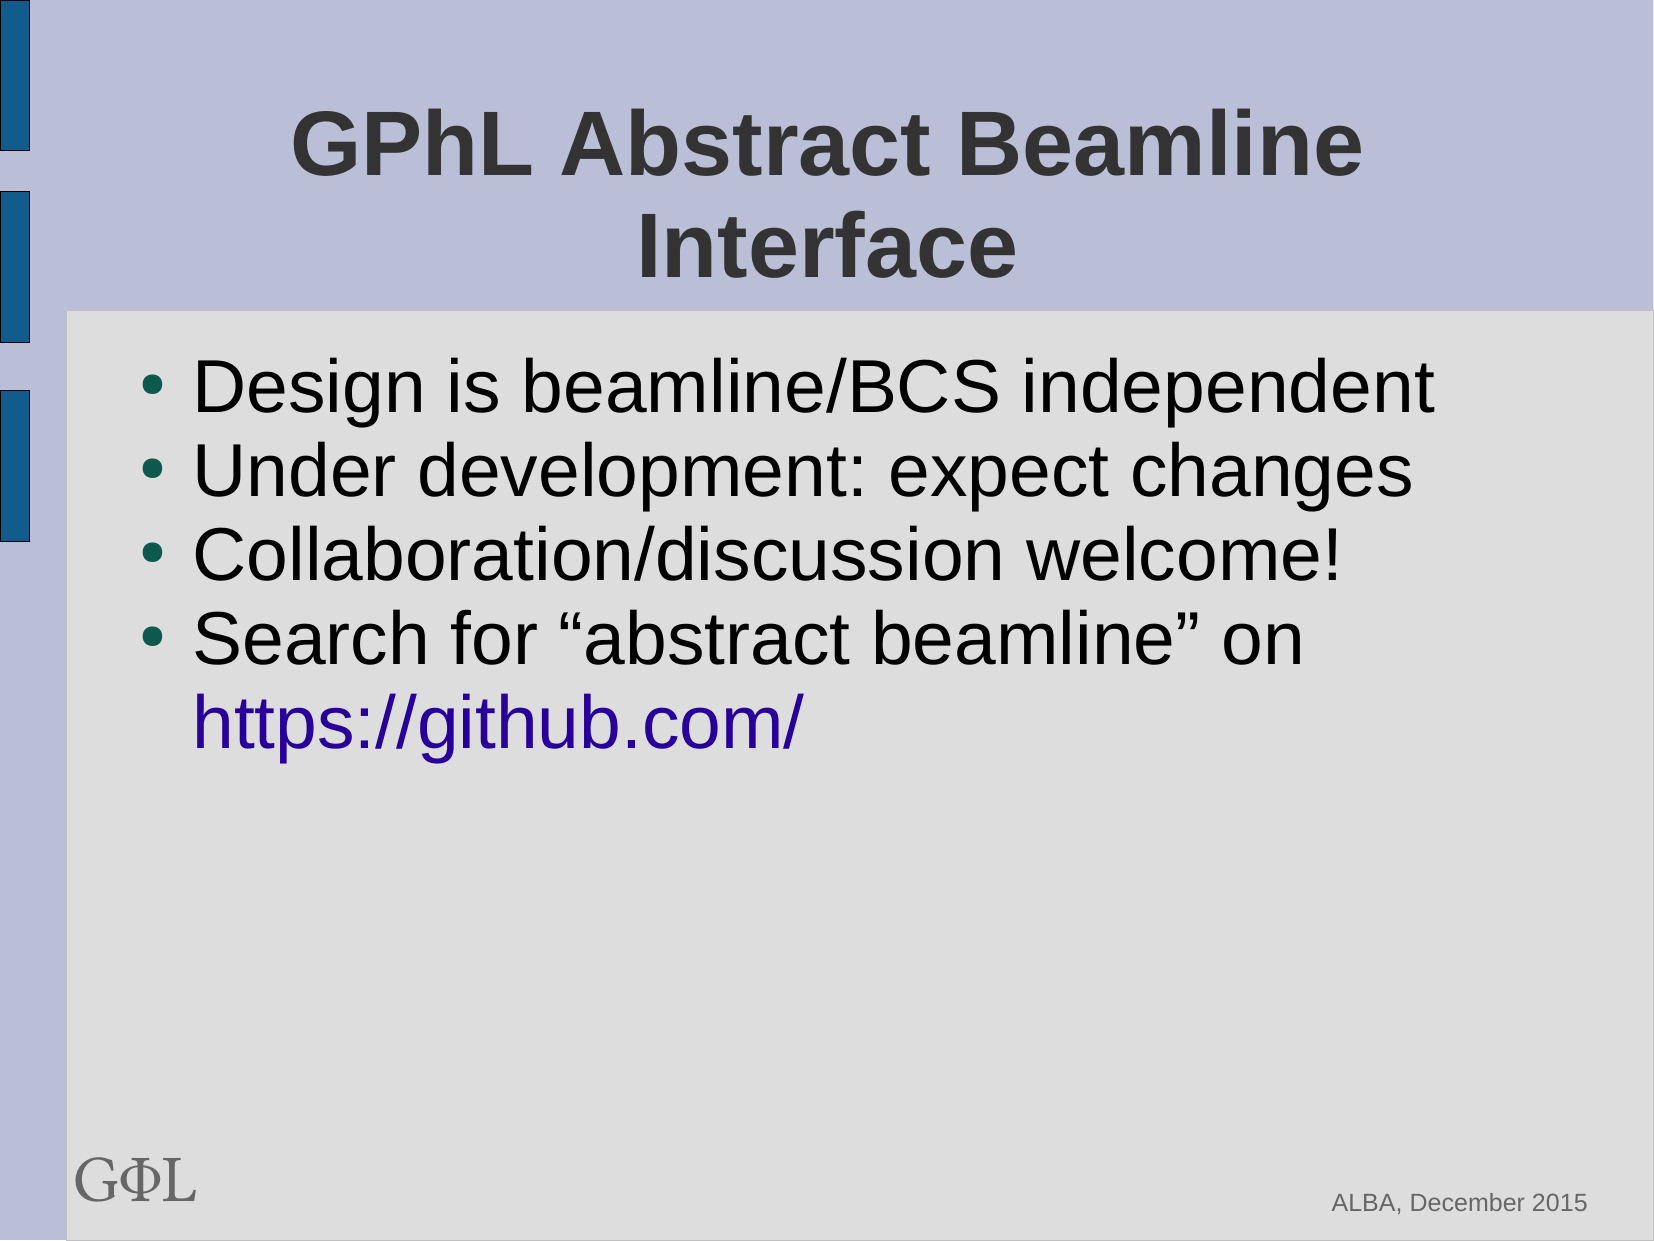

# GPhL Abstract Beamline Interface
Design is beamline/BCS independent
Under development: expect changes
Collaboration/discussion welcome!
Search for “abstract beamline” on https://github.com/